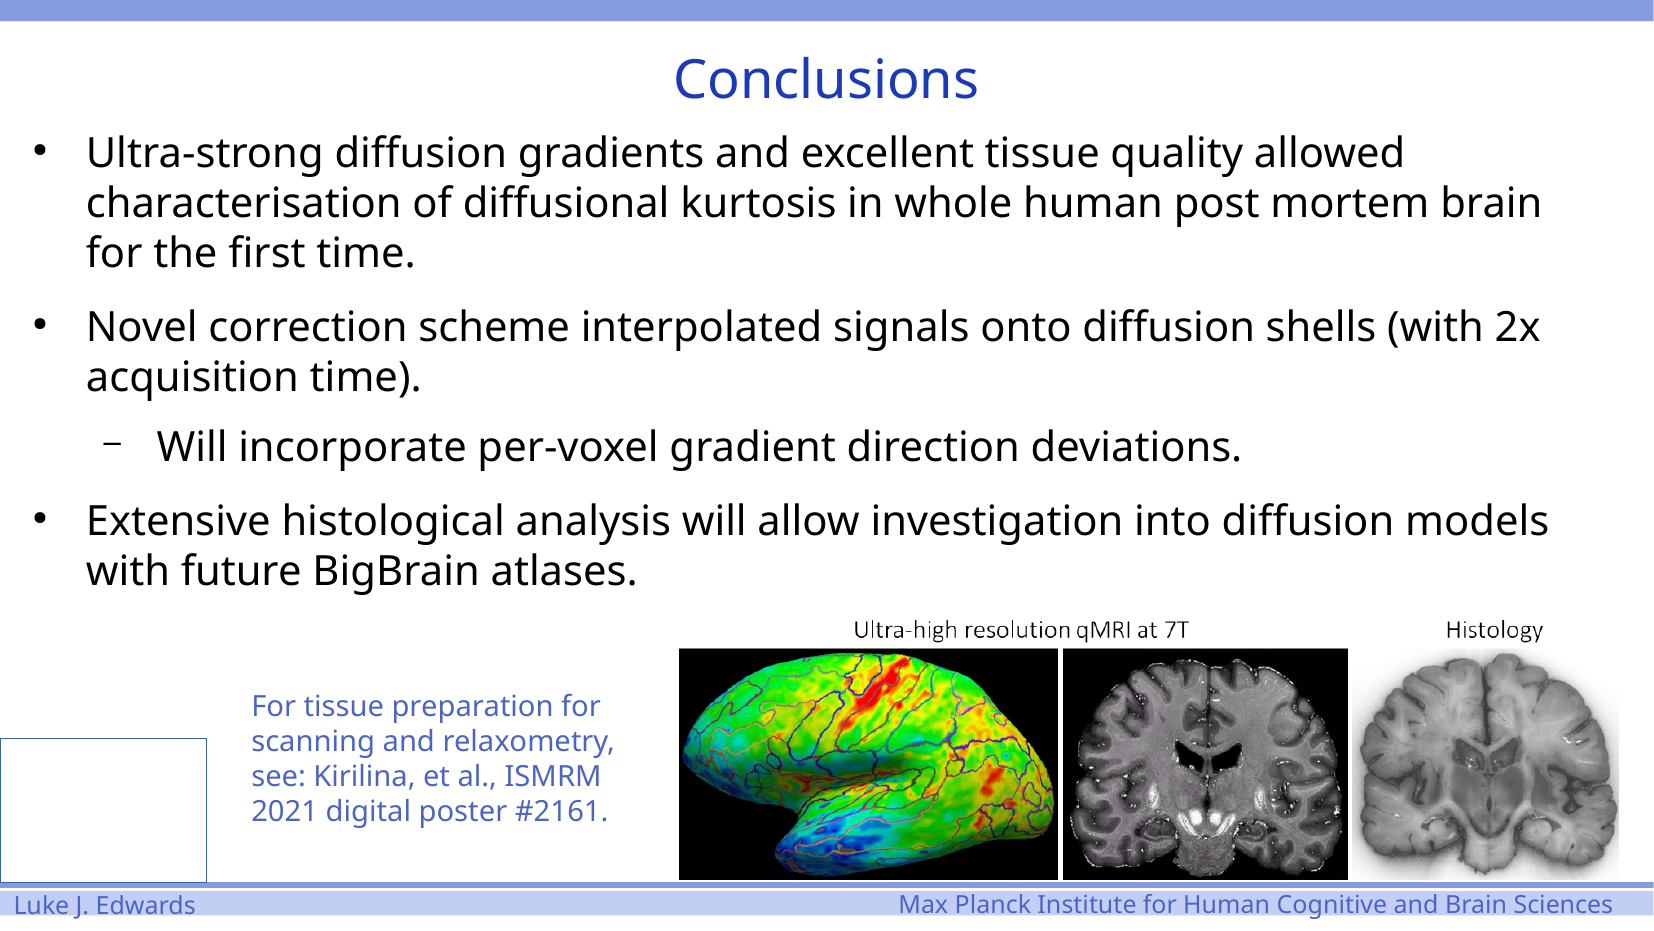

# Conclusions
Ultra-strong diffusion gradients and excellent tissue quality allowed characterisation of diffusional kurtosis in whole human post mortem brain for the first time.
Novel correction scheme interpolated signals onto diffusion shells (with 2x acquisition time).
Will incorporate per-voxel gradient direction deviations.
Extensive histological analysis will allow investigation into diffusion models with future BigBrain atlases.
For tissue preparation for scanning and relaxometry, see: Kirilina, et al., ISMRM 2021 digital poster #2161.